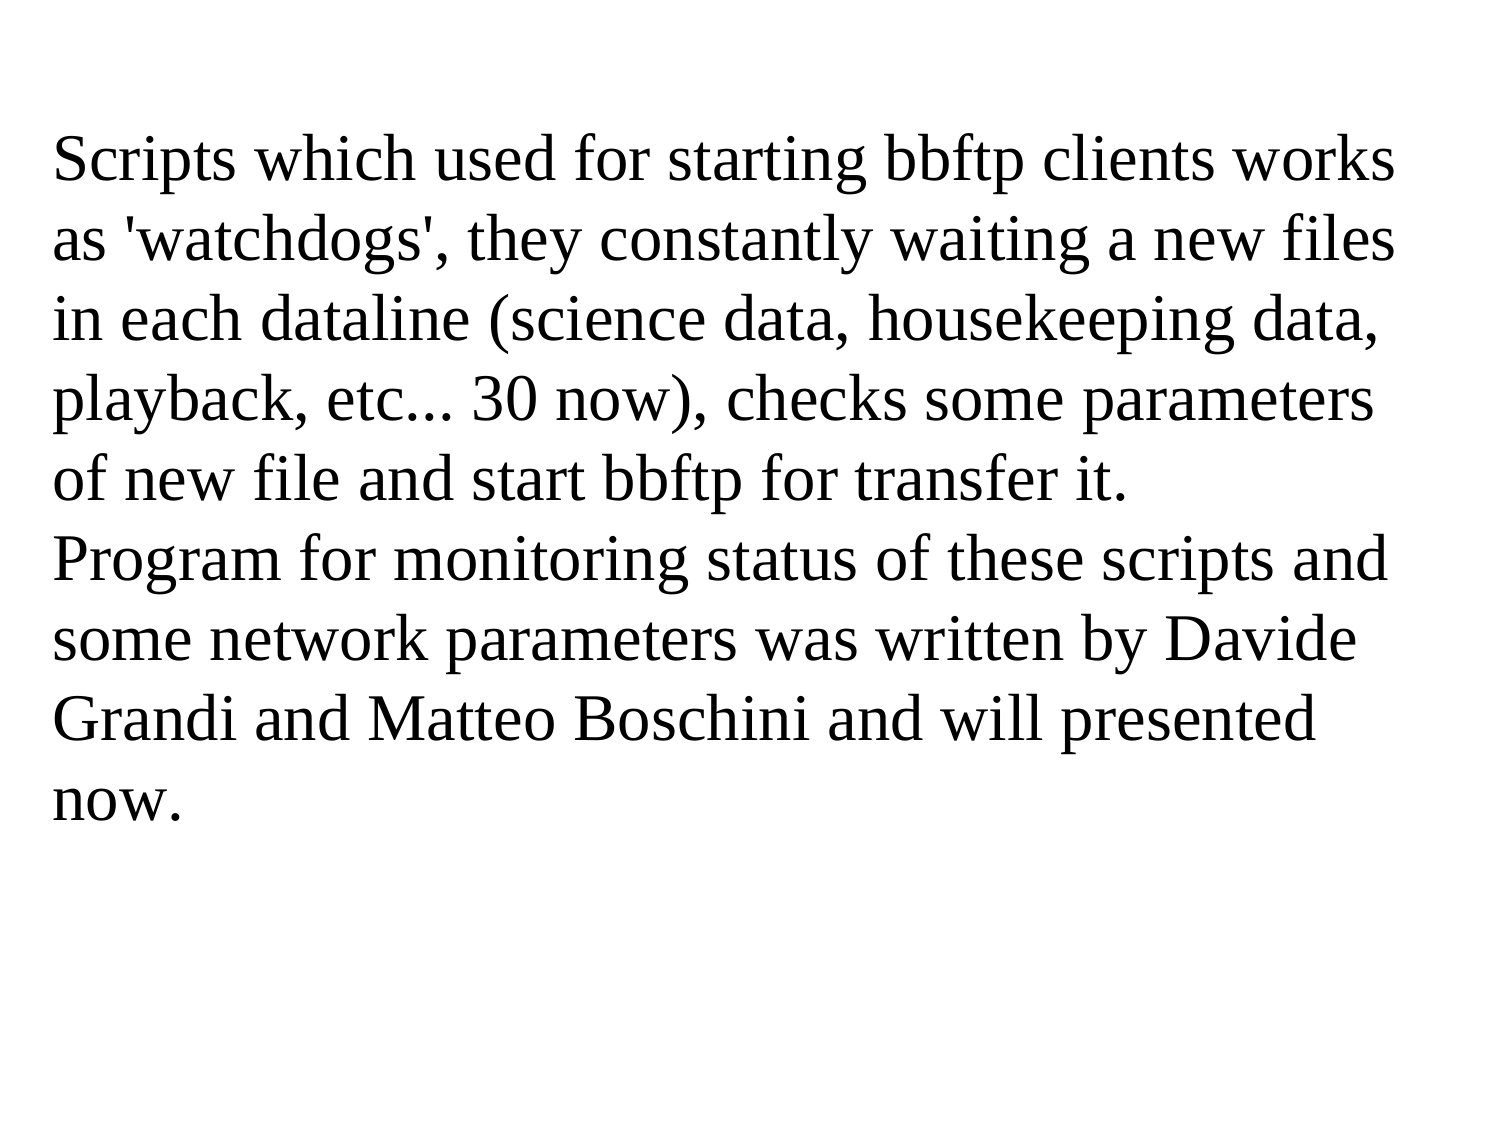

Scripts which used for starting bbftp clients works as 'watchdogs', they constantly waiting a new files in each dataline (science data, housekeeping data, playback, etc... 30 now), checks some parameters of new file and start bbftp for transfer it.
Program for monitoring status of these scripts and some network parameters was written by Davide Grandi and Matteo Boschini and will presented now.